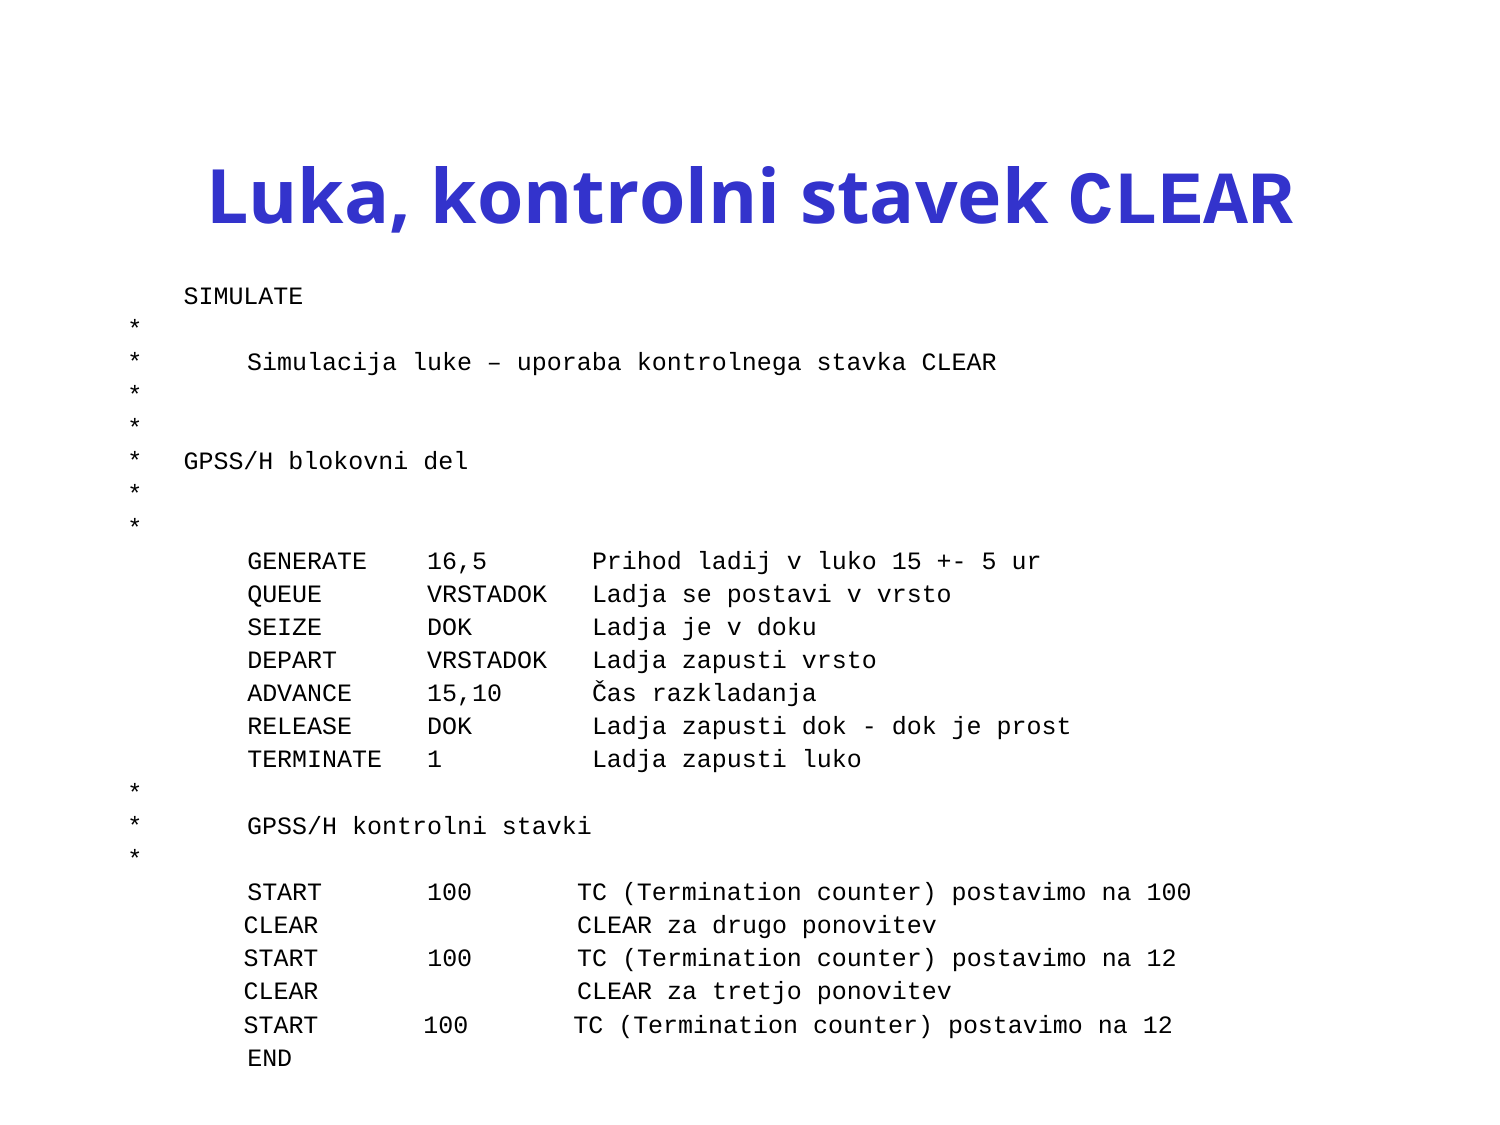

# Luka, kontrolni stavek CLEAR
	SIMULATE
*
* Simulacija luke – uporaba kontrolnega stavka CLEAR
*
*
*	GPSS/H blokovni del
*
*
 GENERATE 16,5 Prihod ladij v luko 15 +- 5 ur
 QUEUE VRSTADOK Ladja se postavi v vrsto
 SEIZE DOK Ladja je v doku
 DEPART VRSTADOK Ladja zapusti vrsto
 ADVANCE 15,10 Čas razkladanja
 RELEASE DOK Ladja zapusti dok - dok je prost
 TERMINATE 1 Ladja zapusti luko
*
* GPSS/H kontrolni stavki
*
 START 100 TC (Termination counter) postavimo na 100
	 CLEAR	 CLEAR za drugo ponovitev
	 START	100 TC (Termination counter) postavimo na 12
	 CLEAR	 CLEAR za tretjo ponovitev
	 START 100 TC (Termination counter) postavimo na 12
 END